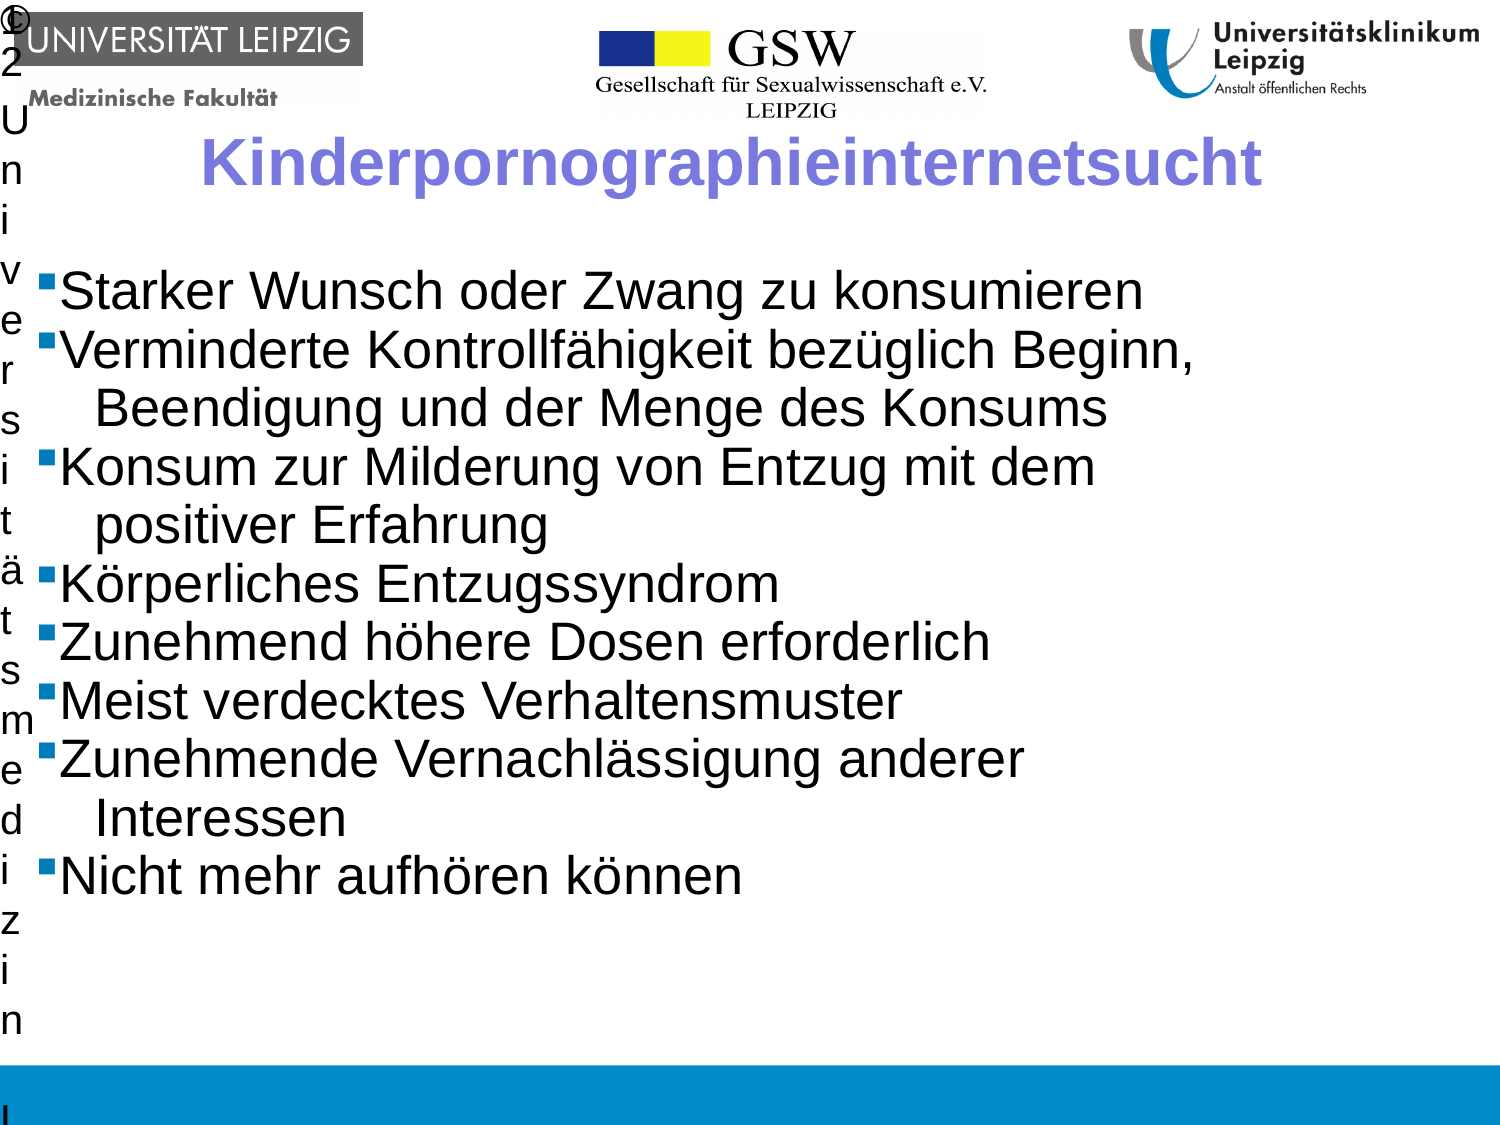

© Universitätsmedizin Leipzig
# Kinderpornographieinternetsucht
Starker Wunsch oder Zwang zu konsumieren
Verminderte Kontrollfähigkeit bezüglich Beginn,
 Beendigung und der Menge des Konsums
Konsum zur Milderung von Entzug mit dem
 positiver Erfahrung
Körperliches Entzugssyndrom
Zunehmend höhere Dosen erforderlich
Meist verdecktes Verhaltensmuster
Zunehmende Vernachlässigung anderer
 Interessen
Nicht mehr aufhören können